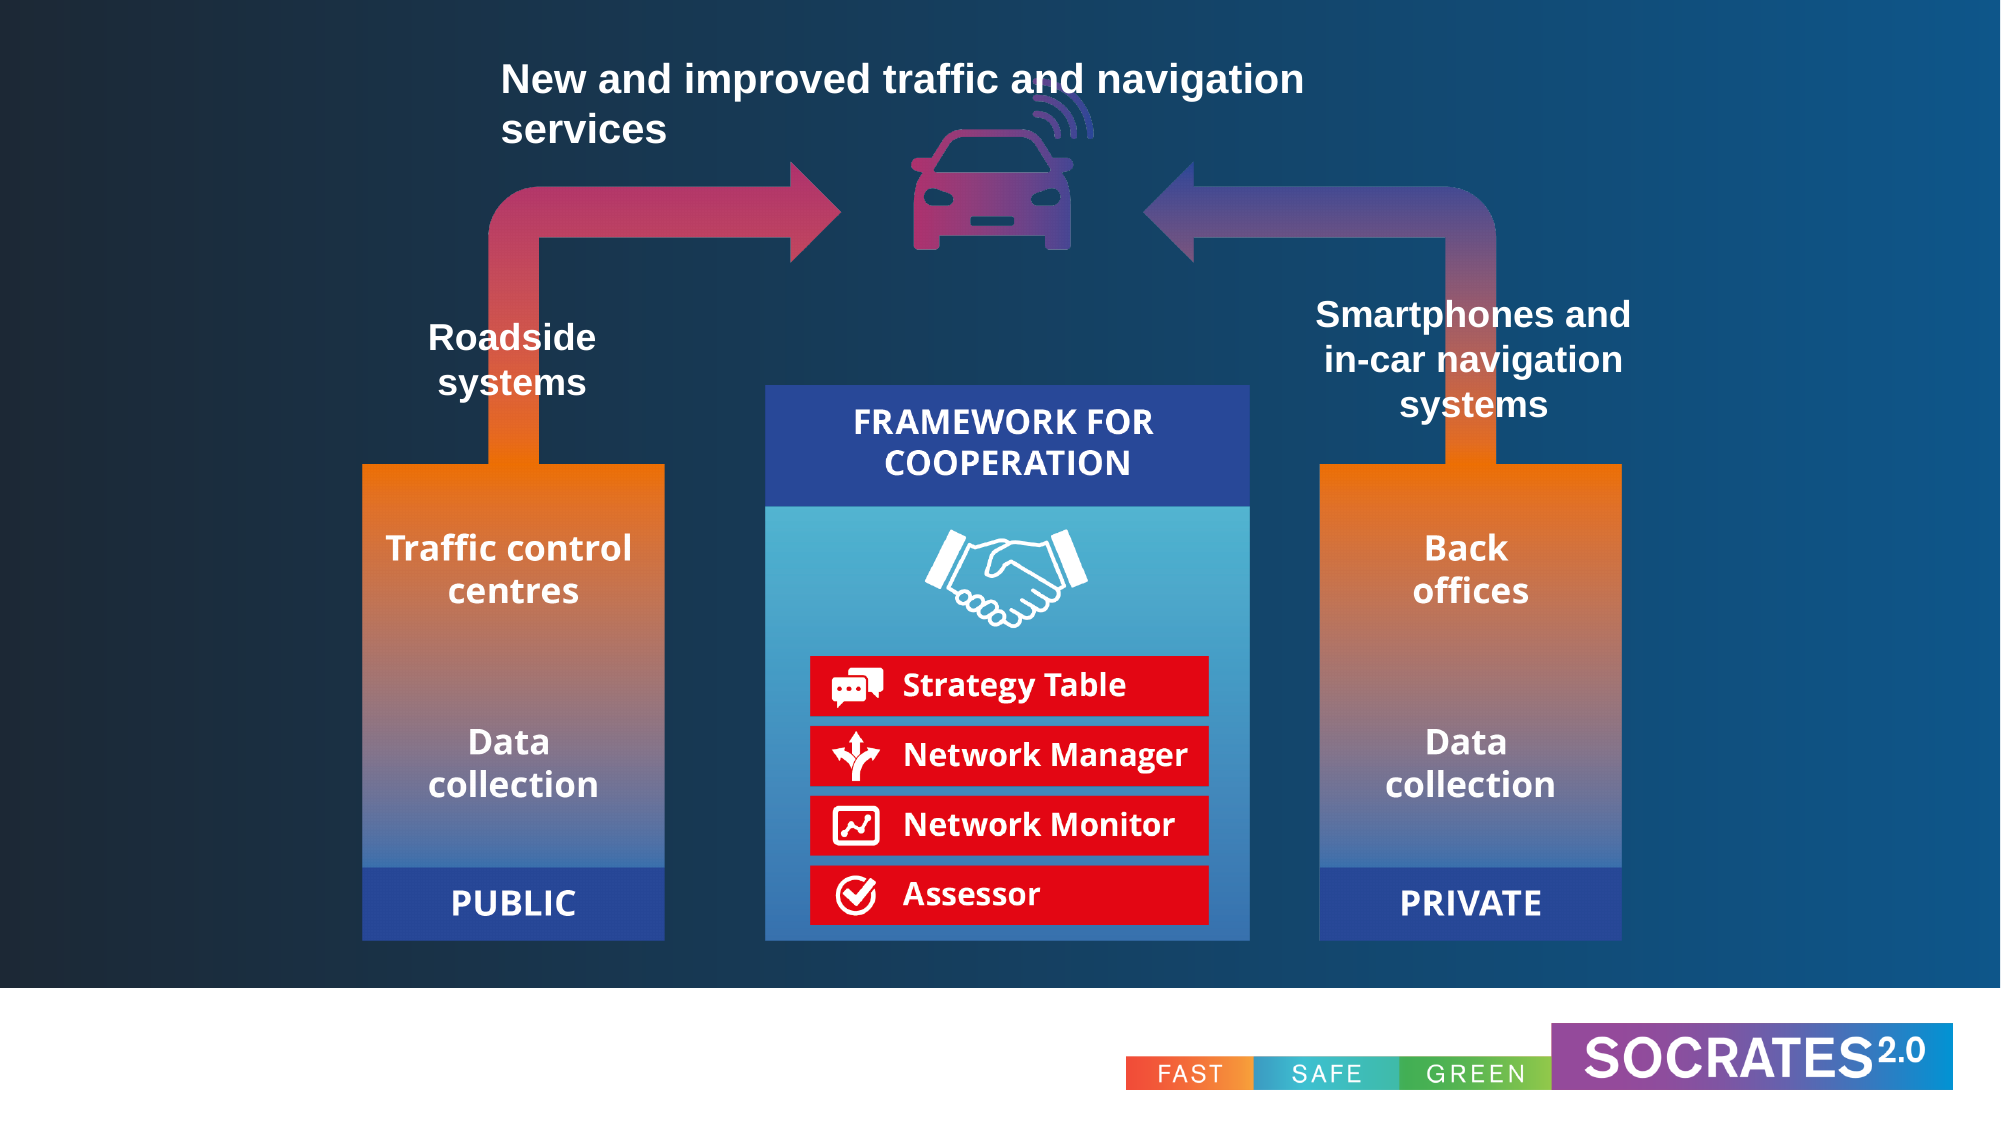

New and improved traffic and navigation services
Smartphones and
in-car navigation systems
Roadside systems